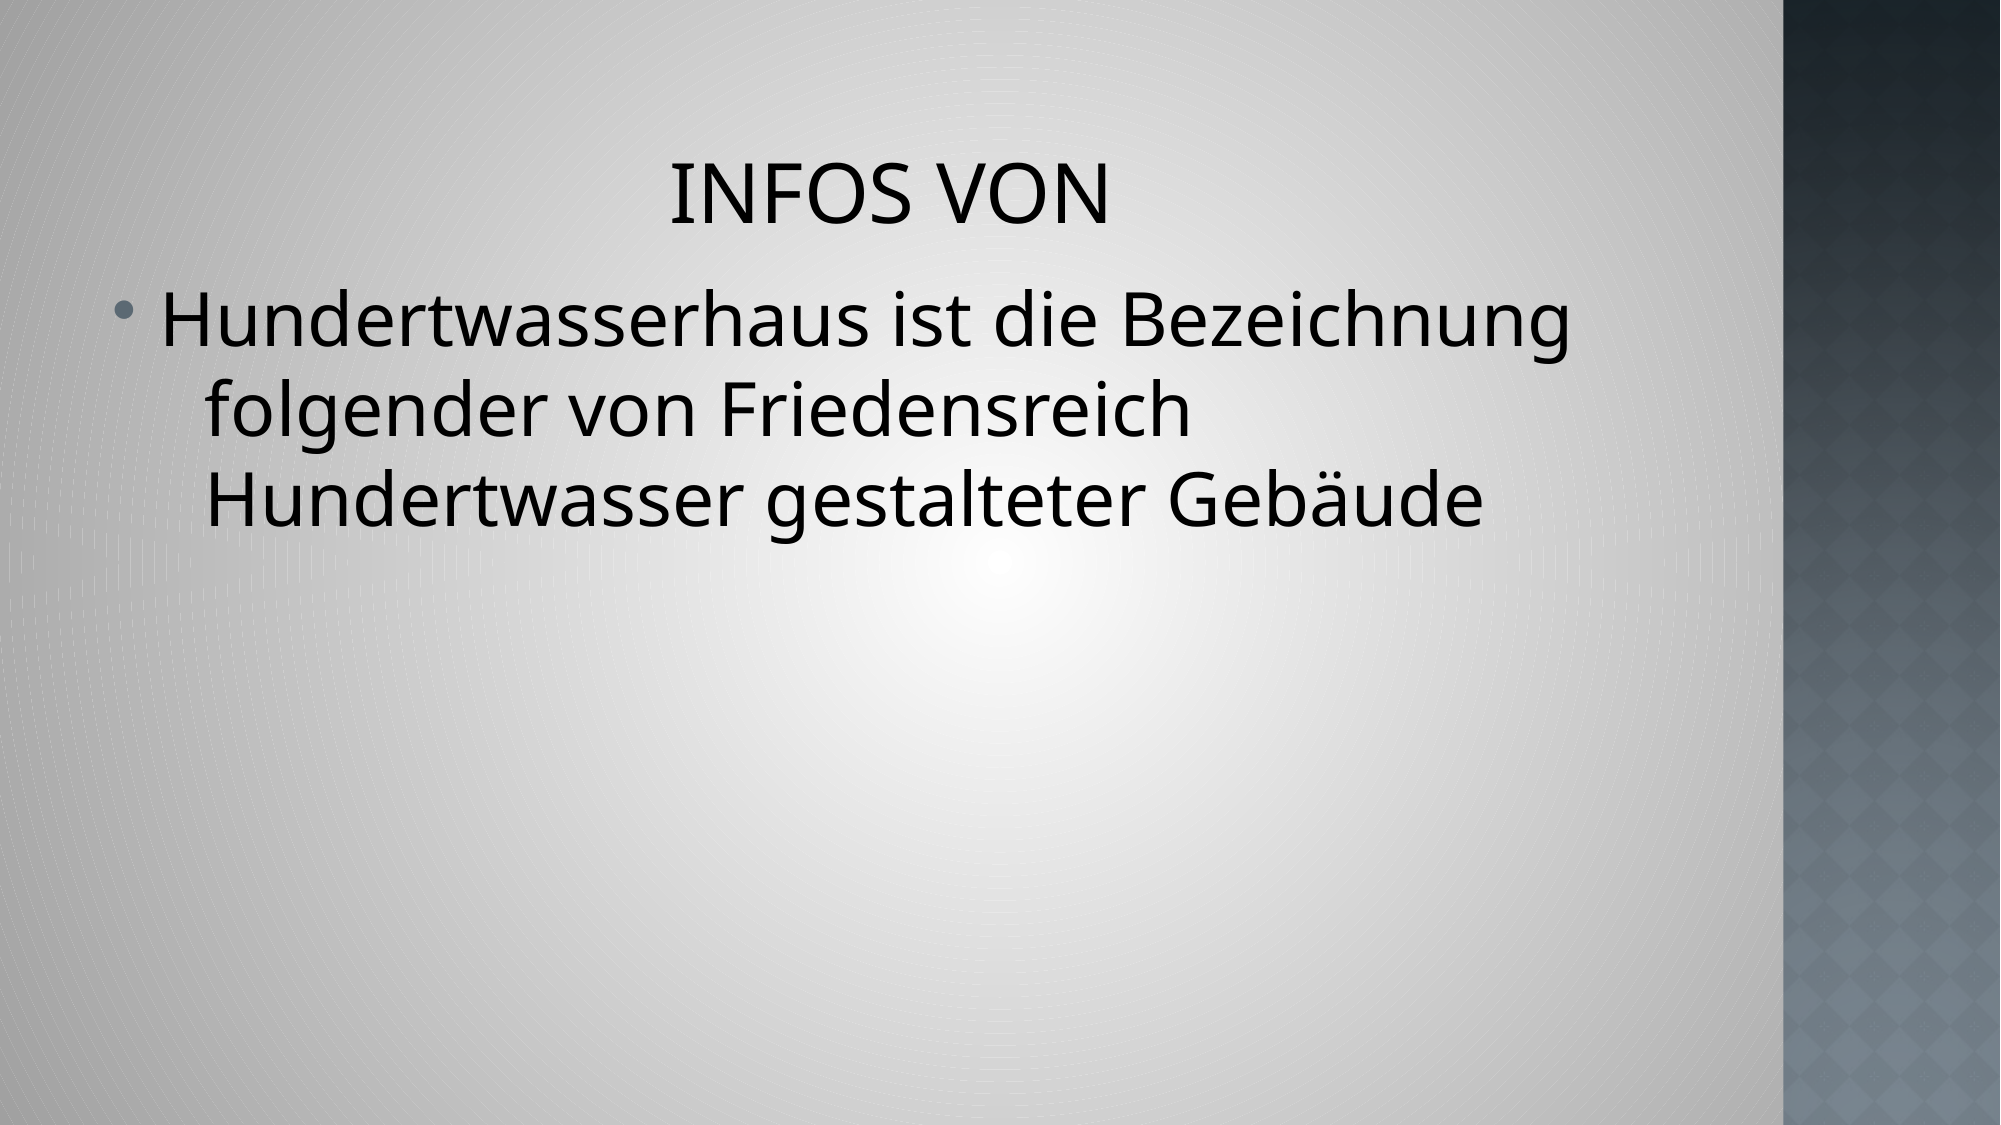

# Infos von
Hundertwasserhaus ist die Bezeichnung folgender von Friedensreich Hundertwasser gestalteter Gebäude